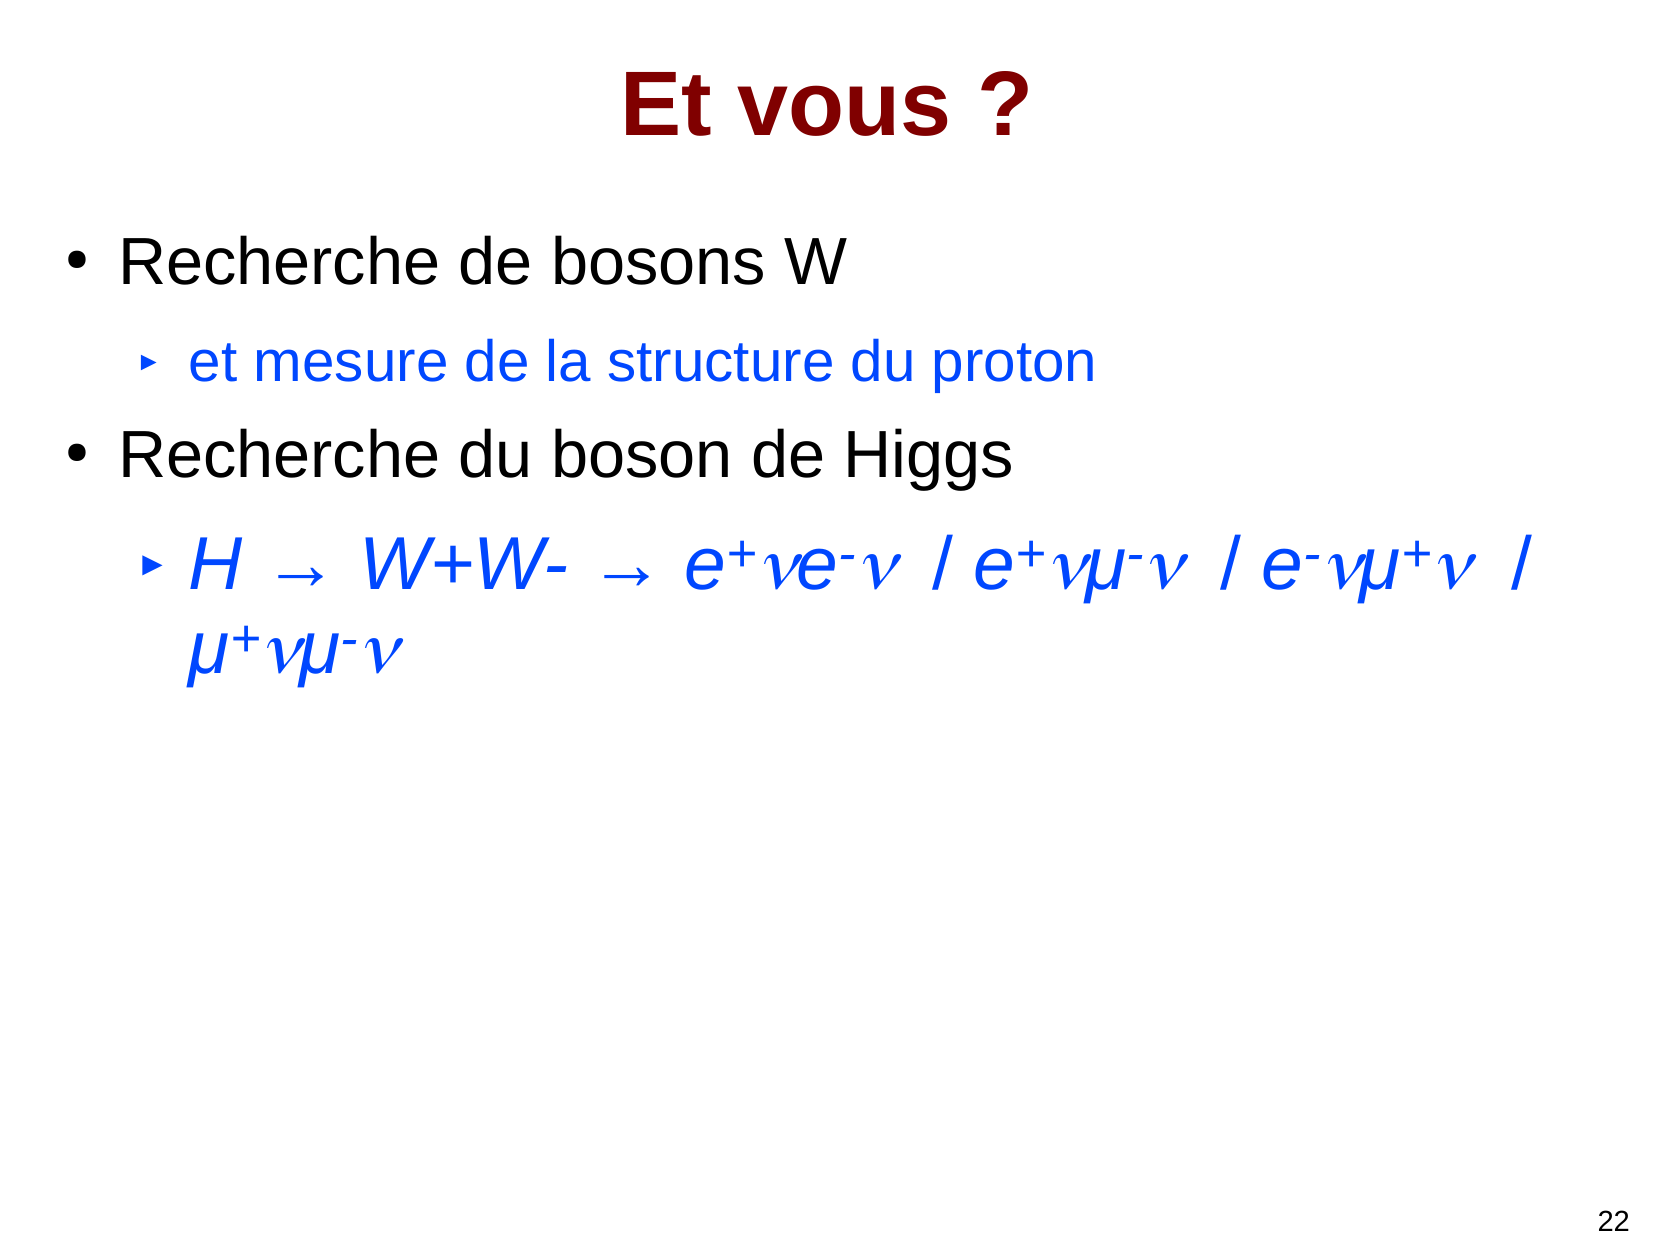

# Et vous ?
Recherche de bosons W
et mesure de la structure du proton
Recherche du boson de Higgs
H → W+W- → e+ne-n / e+nμ-n / e-nμ+n / μ+nμ-n
22